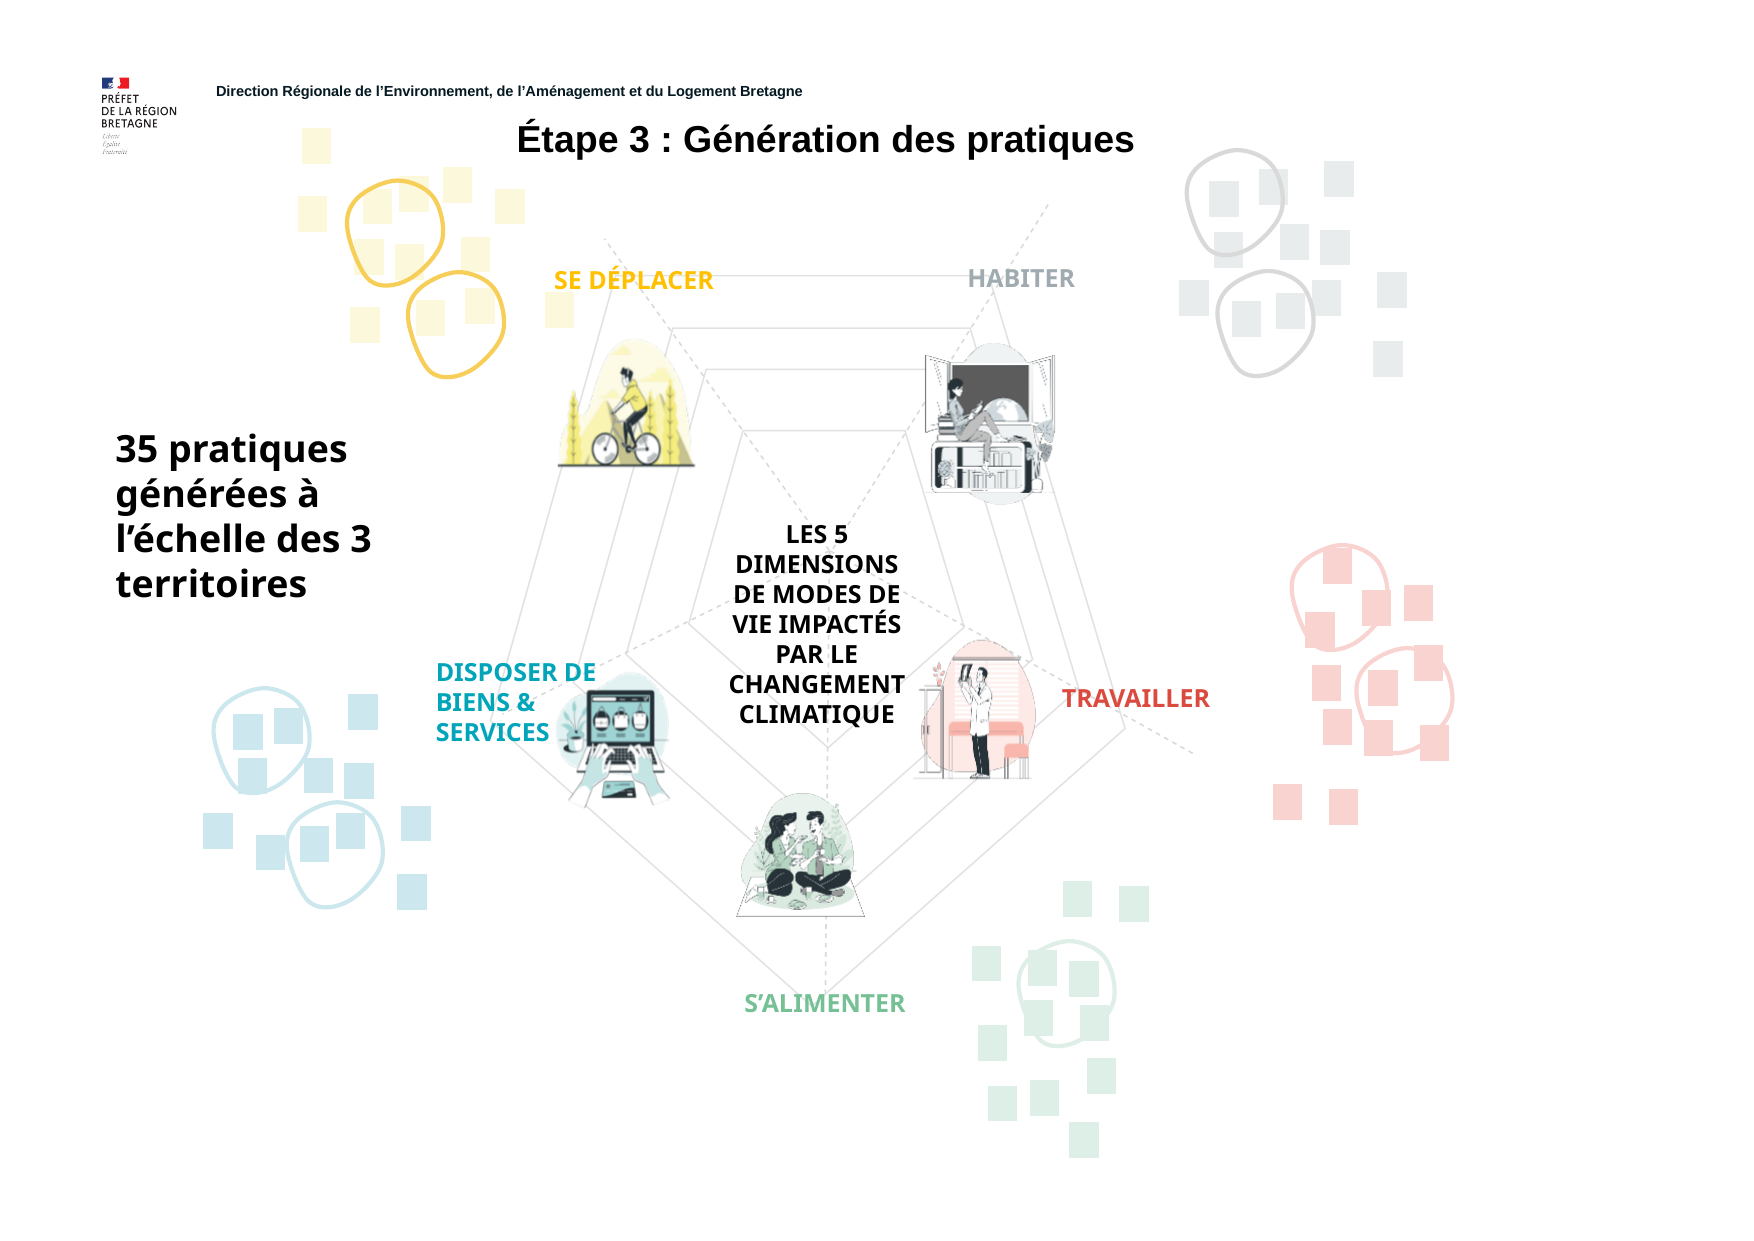

Direction Régionale de l’Environnement, de l’Aménagement et du Logement Bretagne
Étape 3 : Génération des pratiques
HABITER
SE DÉPLACER
LES 5 DIMENSIONS DE MODES DE VIE IMPACTÉS PAR LE CHANGEMENT CLIMATIQUE
DISPOSER DE BIENS & SERVICES
TRAVAILLER
S’ALIMENTER
35 pratiques générées à l’échelle des 3 territoires